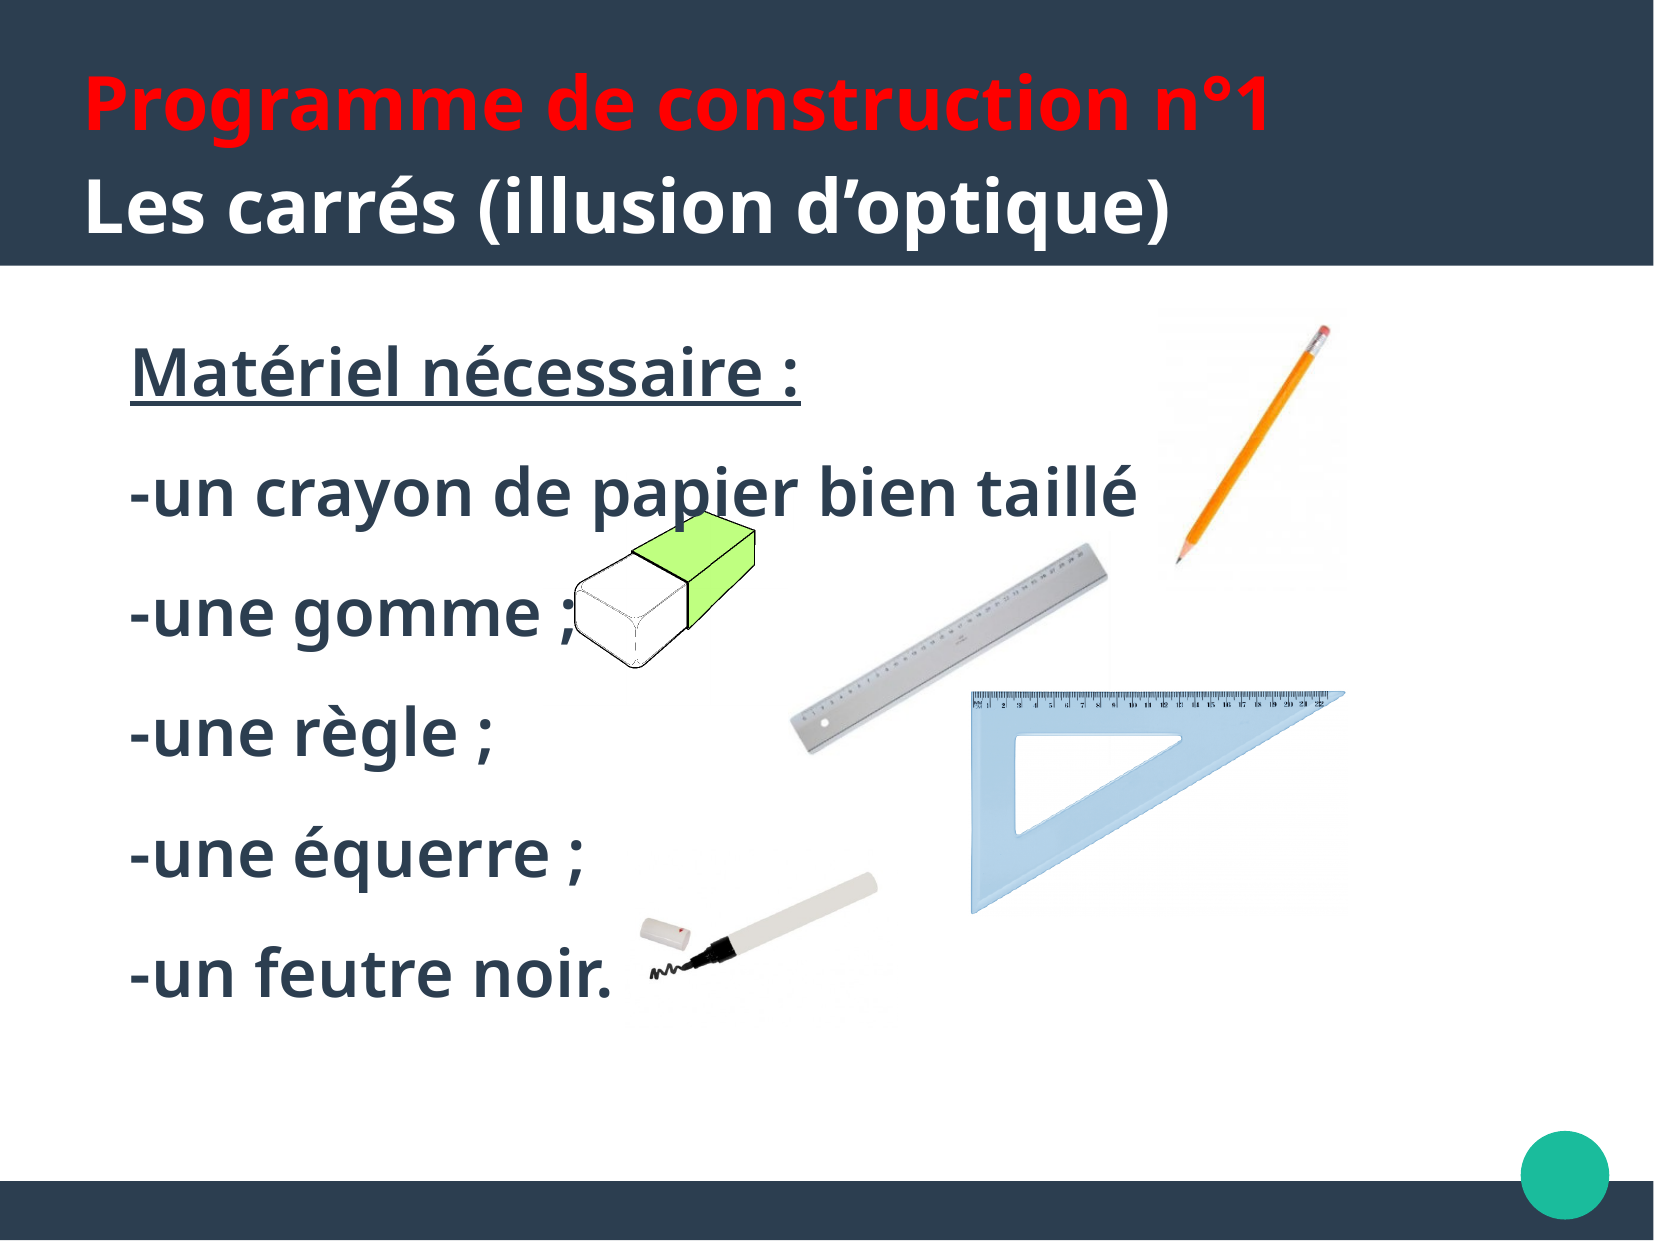

Programme de construction n°1
Les carrés (illusion d’optique)
# Matériel nécessaire :
-un crayon de papier bien taillé ;
-une gomme ;
-une règle ;
-une équerre ;
-un feutre noir.